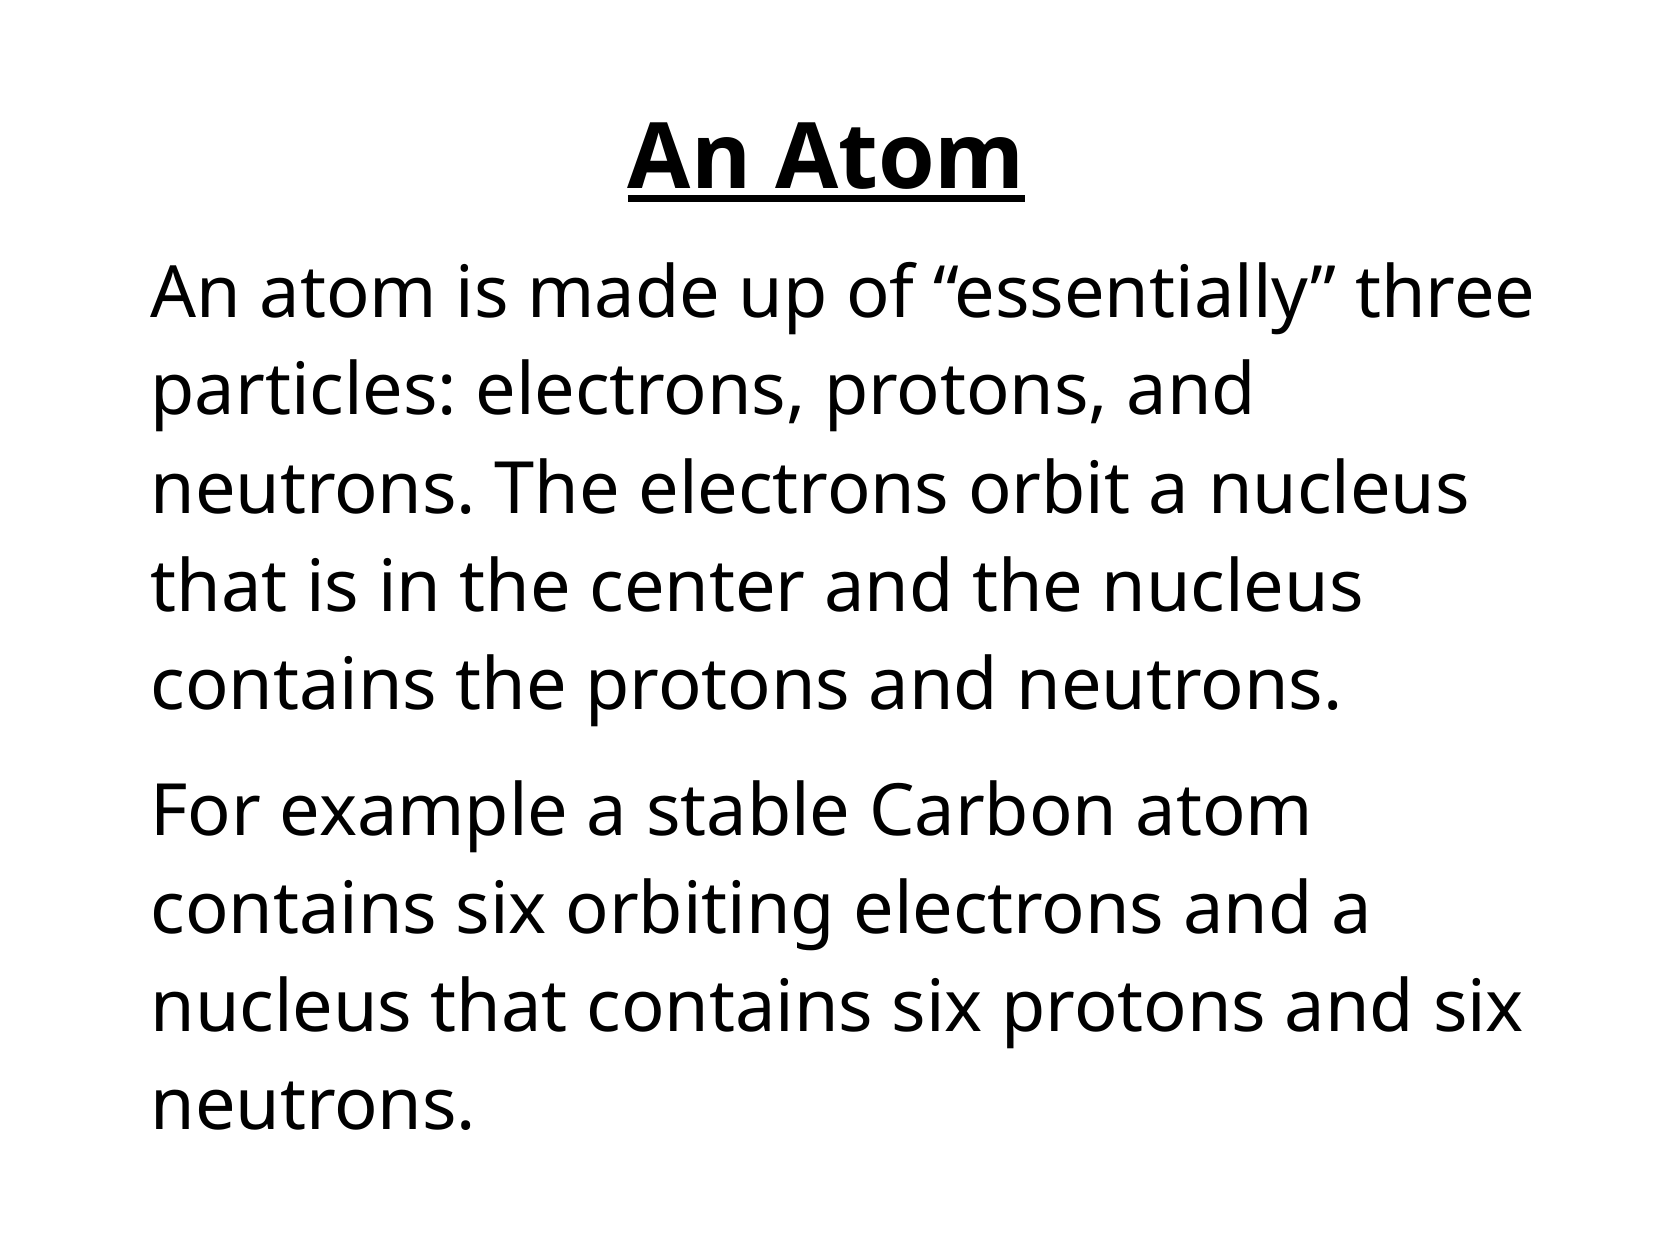

# An Atom
An atom is made up of “essentially” three particles: electrons, protons, and neutrons. The electrons orbit a nucleus that is in the center and the nucleus contains the protons and neutrons.
For example a stable Carbon atom contains six orbiting electrons and a nucleus that contains six protons and six neutrons.